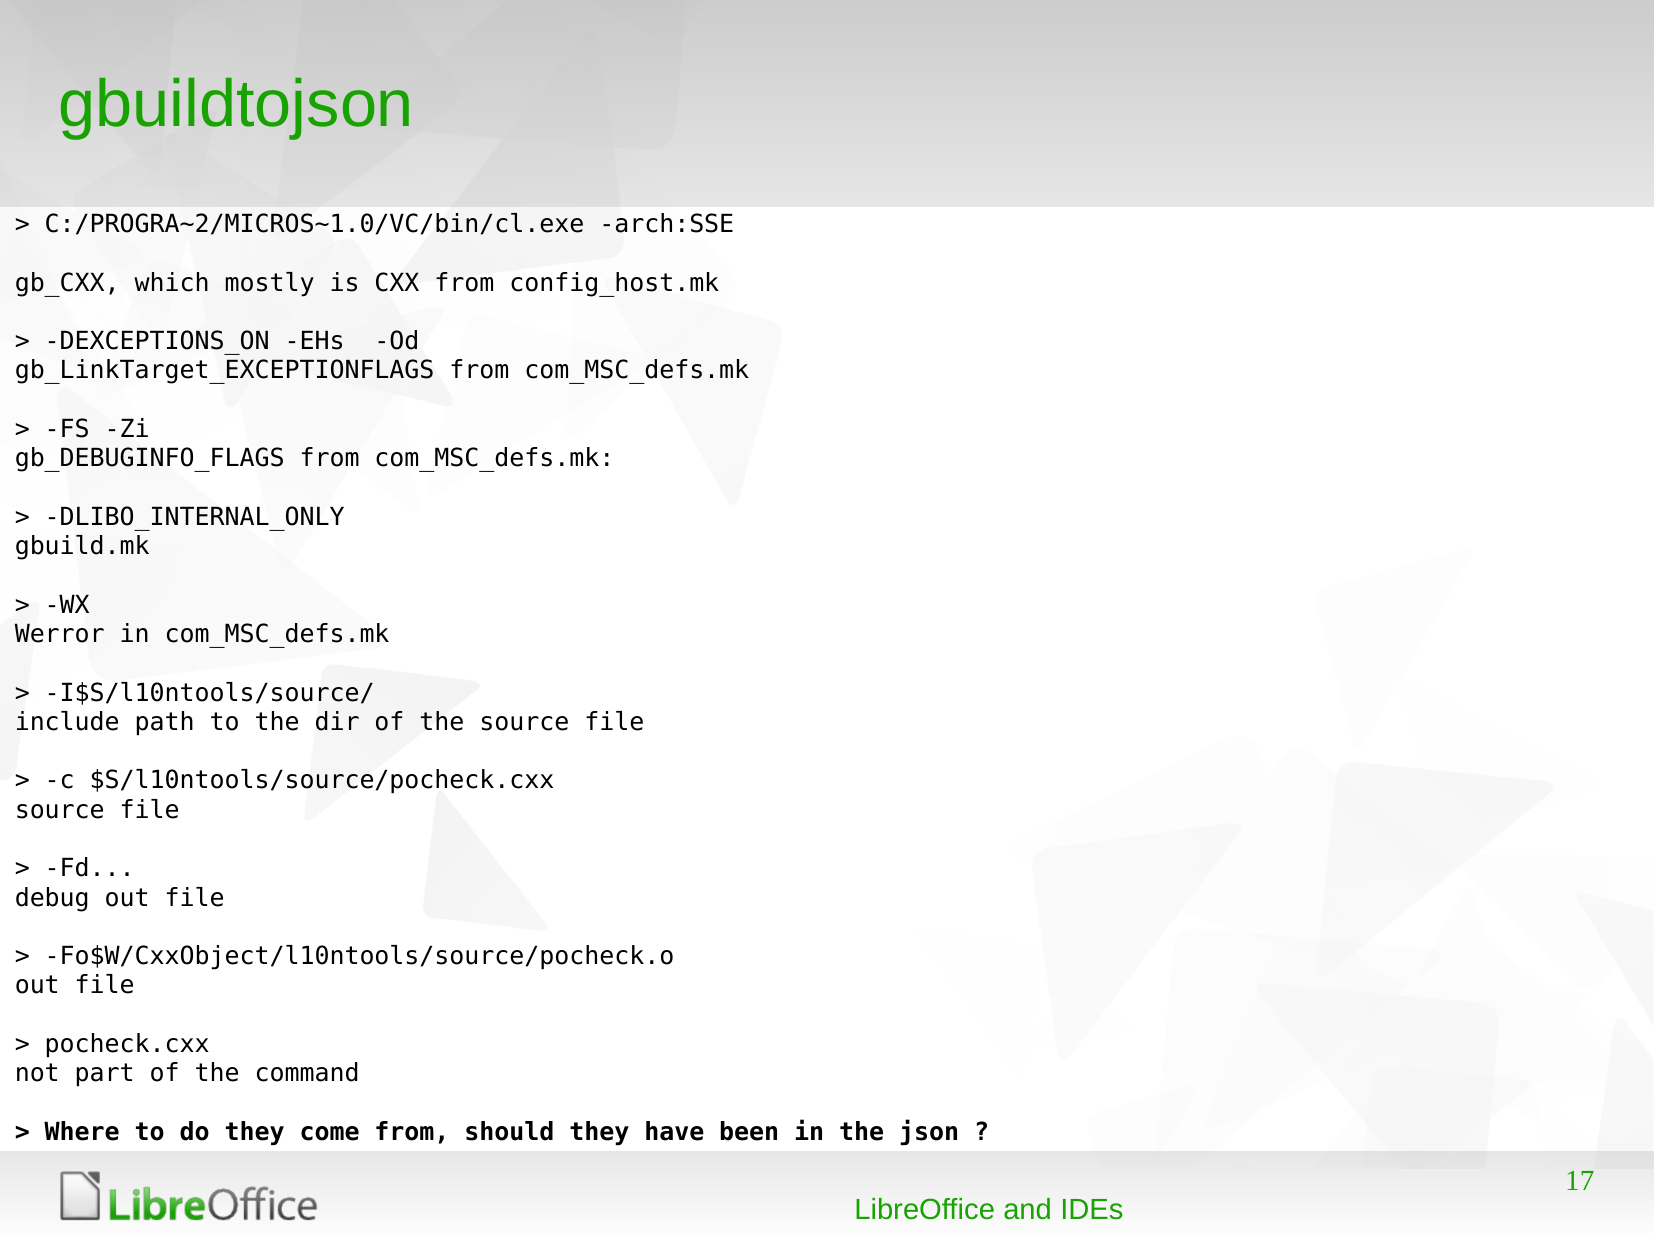

# gbuildtojson
> C:/PROGRA~2/MICROS~1.0/VC/bin/cl.exe -arch:SSE
gb_CXX, which mostly is CXX from config_host.mk
> -DEXCEPTIONS_ON -EHs -Od
gb_LinkTarget_EXCEPTIONFLAGS from com_MSC_defs.mk
> -FS -Zi
gb_DEBUGINFO_FLAGS from com_MSC_defs.mk:
> -DLIBO_INTERNAL_ONLY
gbuild.mk
> -WX
Werror in com_MSC_defs.mk
> -I$S/l10ntools/source/
include path to the dir of the source file
> -c $S/l10ntools/source/pocheck.cxx
source file
> -Fd...
debug out file
> -Fo$W/CxxObject/l10ntools/source/pocheck.o
out file
> pocheck.cxx
not part of the command
> Where to do they come from, should they have been in the json ?
17
liberating productivity